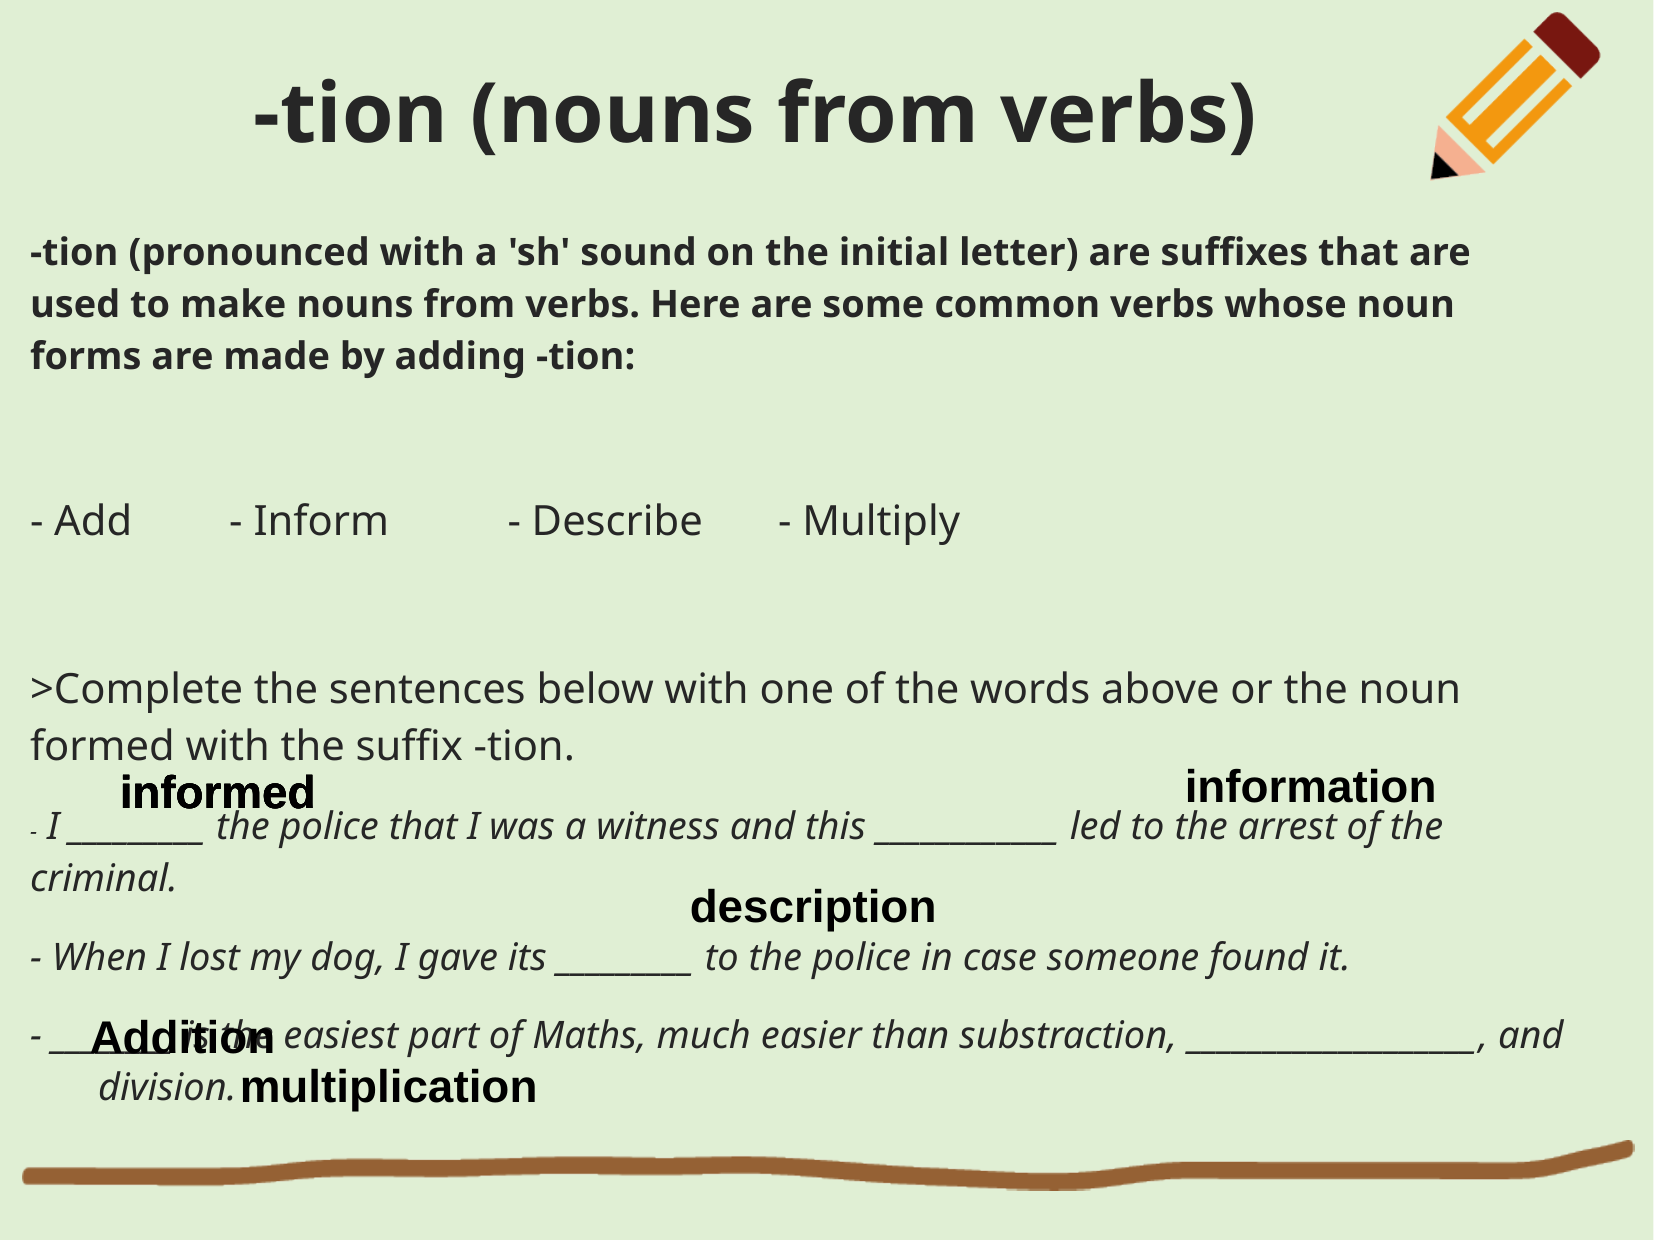

-tion (nouns from verbs)
# -tion (pronounced with a 'sh' sound on the initial letter) are suffixes that are used to make nouns from verbs. Here are some common verbs whose noun forms are made by adding -tion:
- Add - Inform - Describe - Multiply
>Complete the sentences below with one of the words above or the noun formed with the suffix -tion.
- I _________ the police that I was a witness and this ____________ led to the arrest of the criminal.
- When I lost my dog, I gave its _________ to the police in case someone found it.
- ________ is the easiest part of Maths, much easier than substraction, ___________________, and division.
information
informed
informed
informed
informed
description
Addition
multiplication